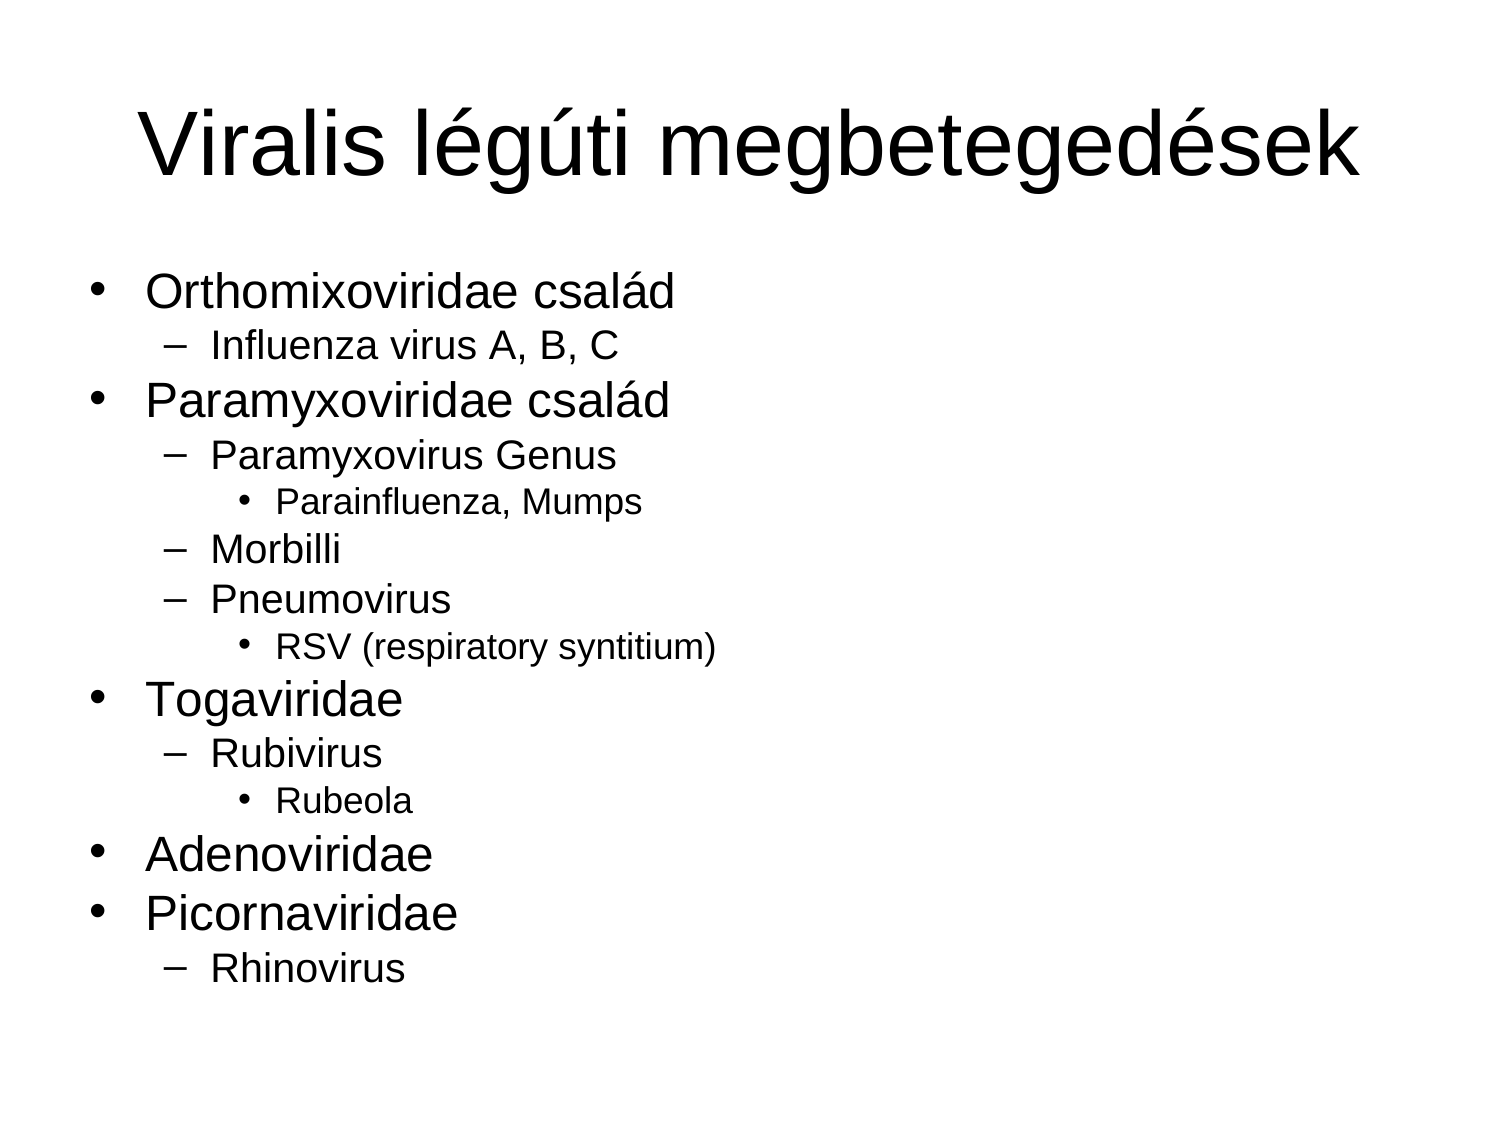

# Viralis légúti megbetegedések
Orthomixoviridae család
Influenza virus A, B, C
Paramyxoviridae család
Paramyxovirus Genus
Parainfluenza, Mumps
Morbilli
Pneumovirus
RSV (respiratory syntitium)
Togaviridae
Rubivirus
Rubeola
Adenoviridae
Picornaviridae
Rhinovirus